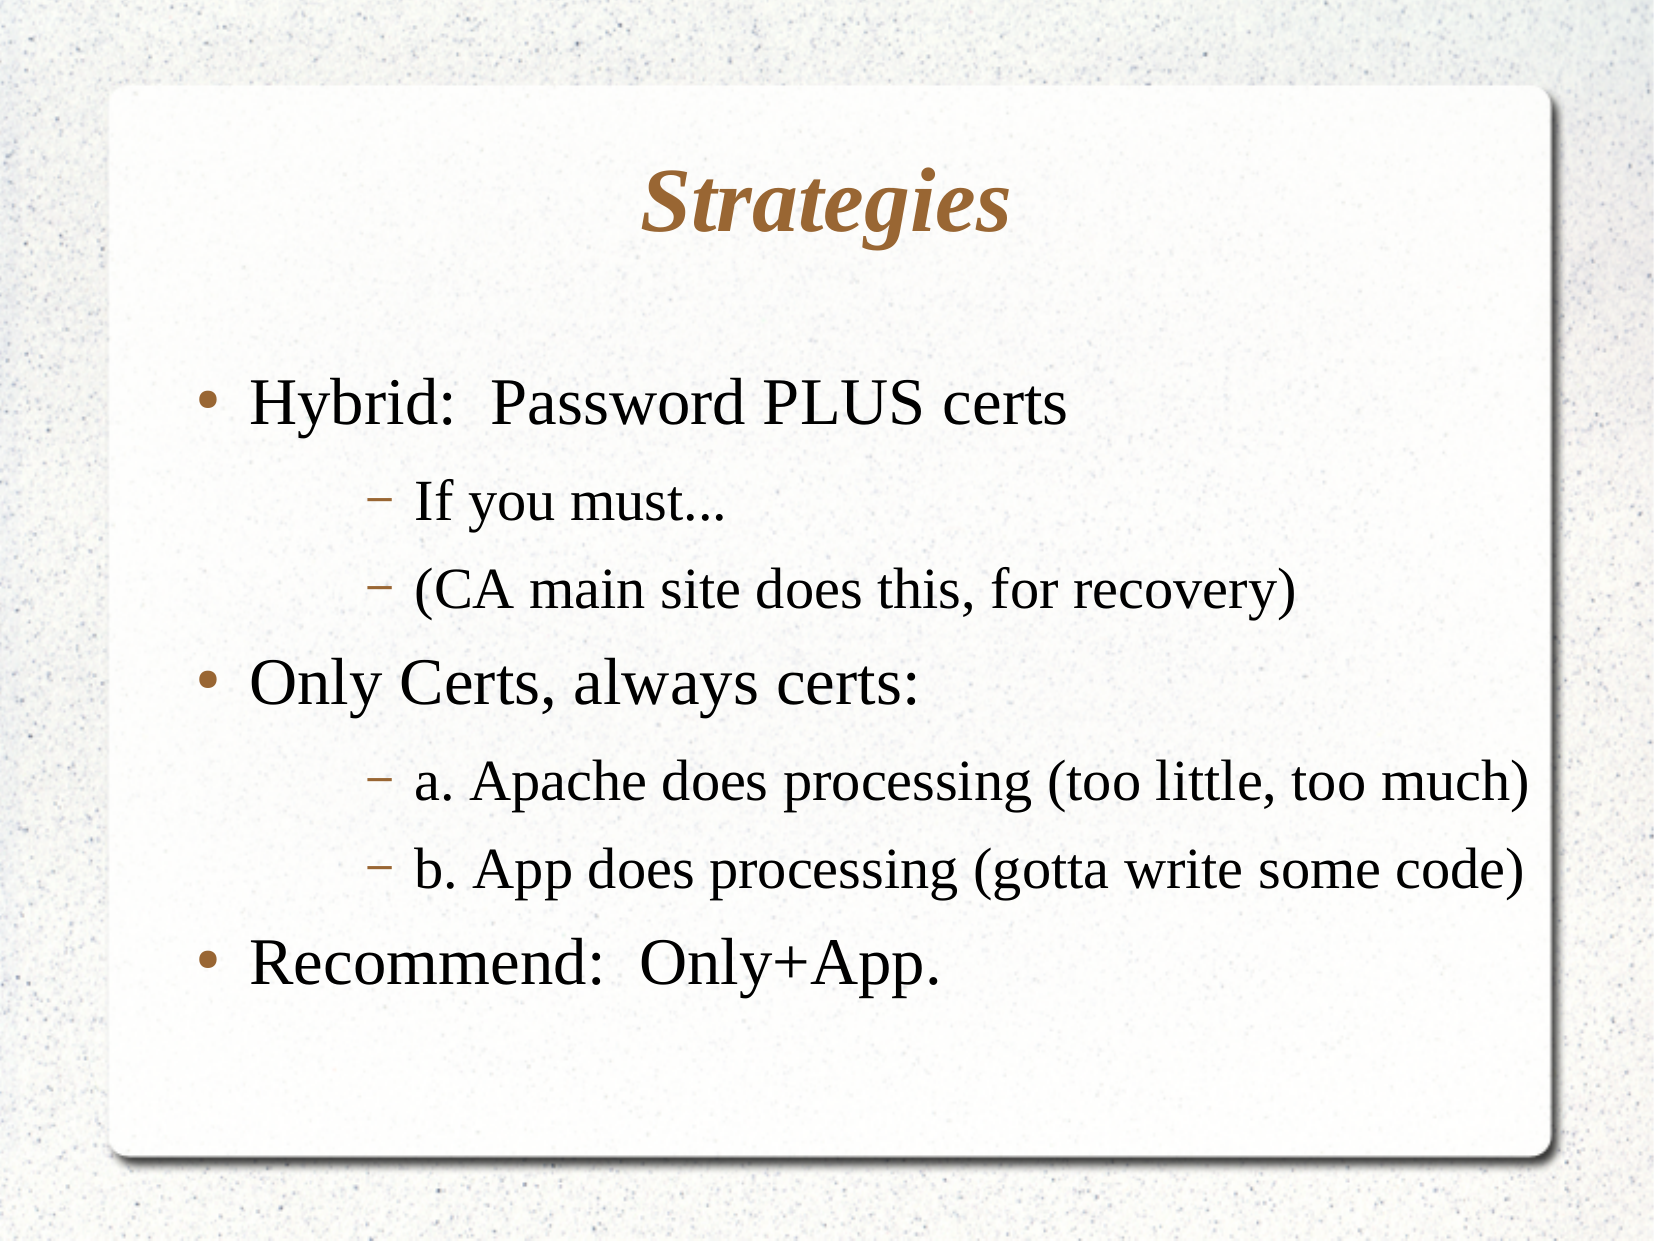

# Strategies
Hybrid: Password PLUS certs
If you must...
(CA main site does this, for recovery)
Only Certs, always certs:
a. Apache does processing (too little, too much)
b. App does processing (gotta write some code)
Recommend: Only+App.